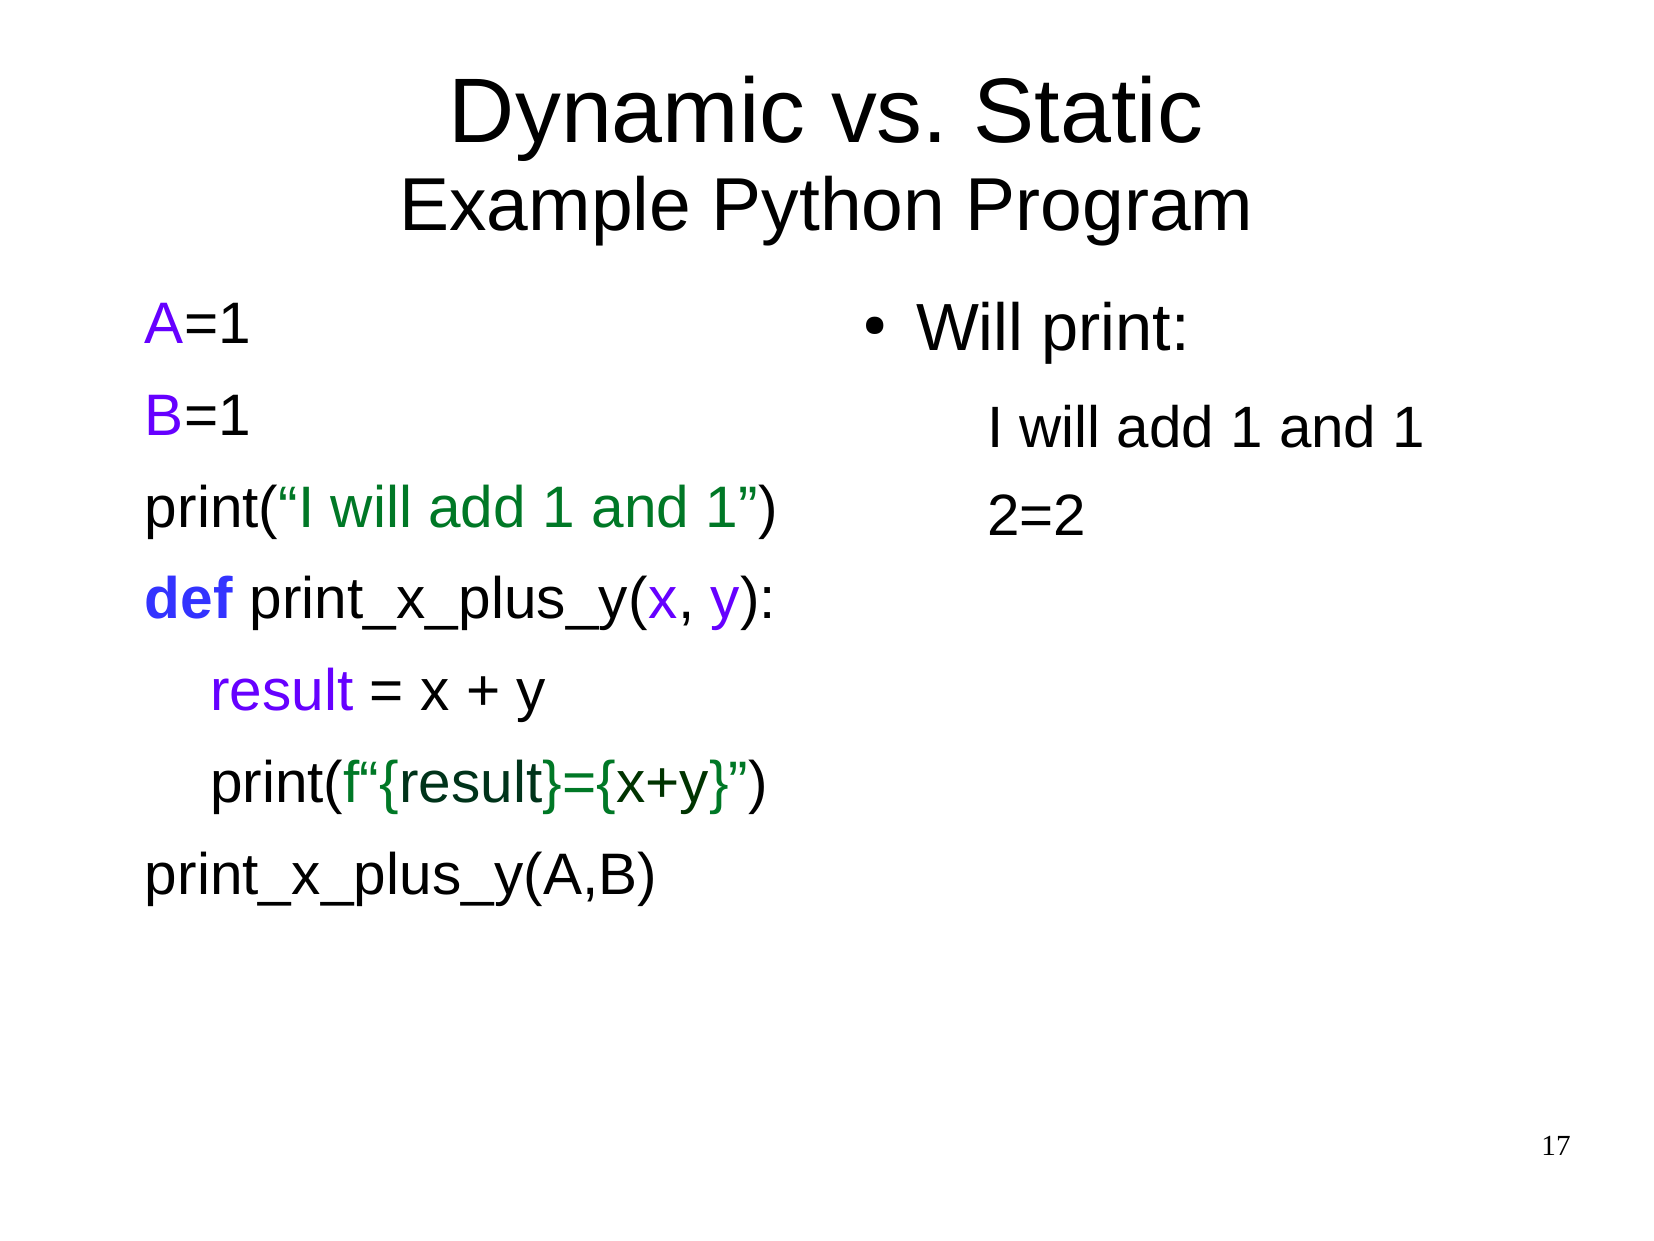

# Dynamic vs. Static Example Python Program
A=1
B=1
print(“I will add 1 and 1”)
def print_x_plus_y(x, y):
 result = x + y
 print(f“{result}={x+y}”)
print_x_plus_y(A,B)
Will print:
I will add 1 and 1
2=2
17